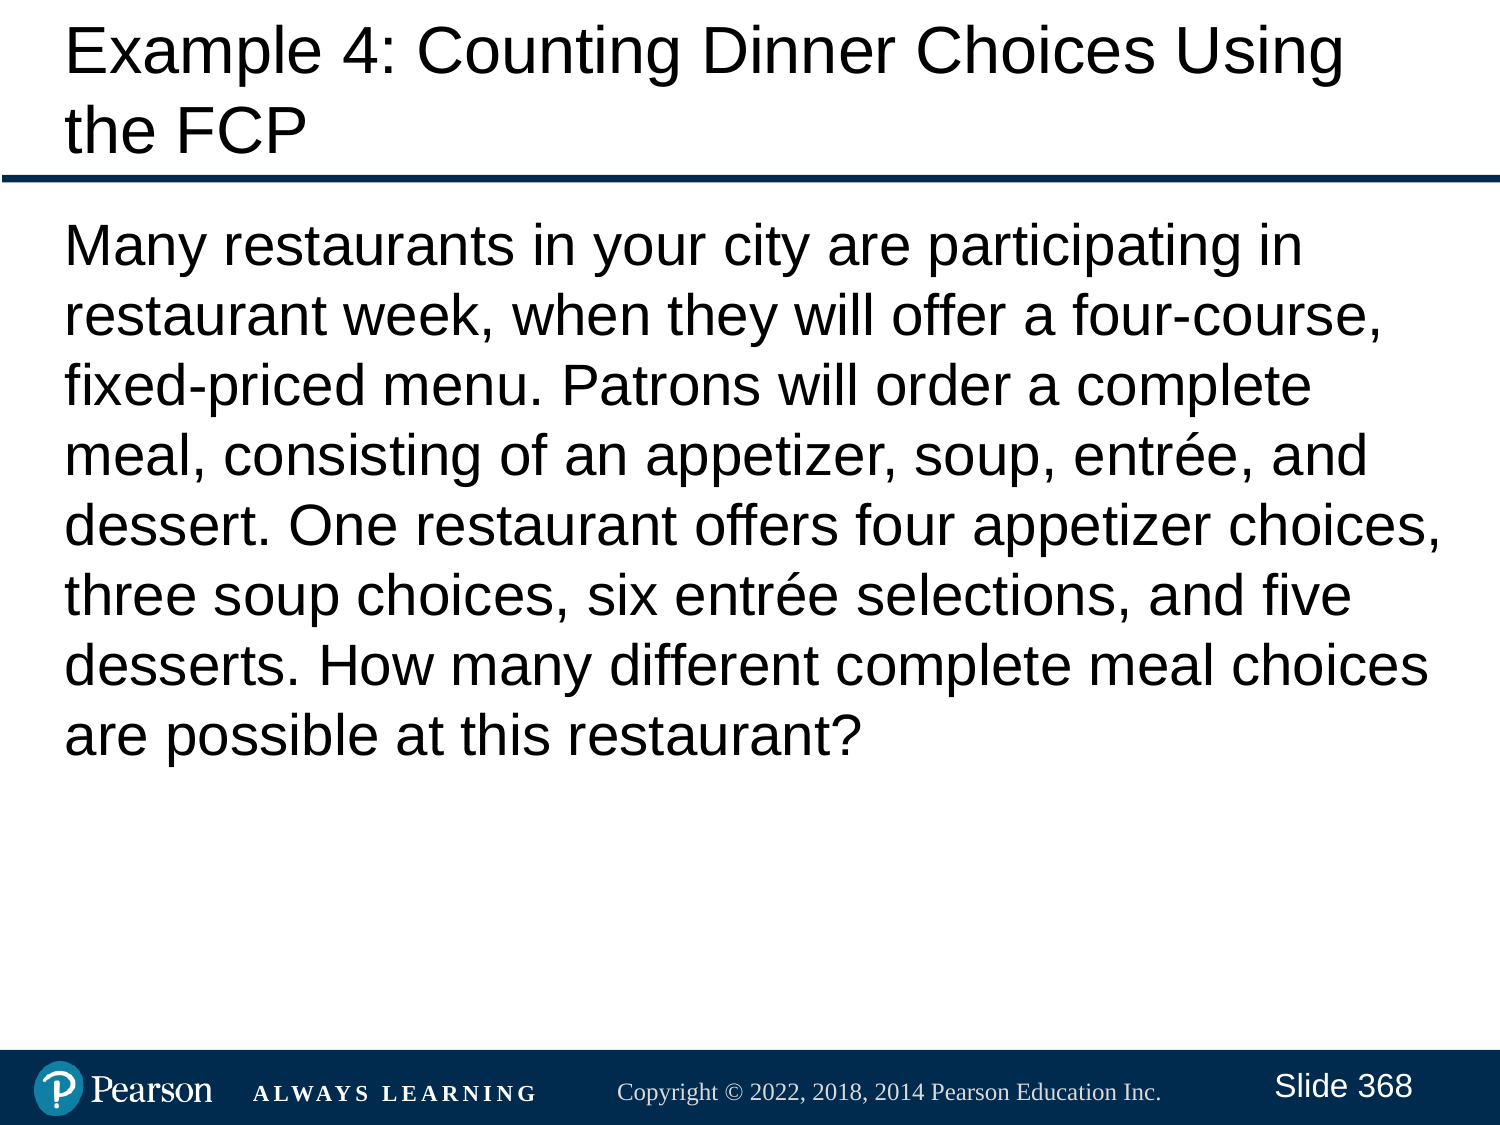

# Example 4: Counting Dinner Choices Using the FCP
Many restaurants in your city are participating in restaurant week, when they will offer a four-course, fixed-priced menu. Patrons will order a complete meal, consisting of an appetizer, soup, entrée, and dessert. One restaurant offers four appetizer choices, three soup choices, six entrée selections, and five desserts. How many different complete meal choices are possible at this restaurant?